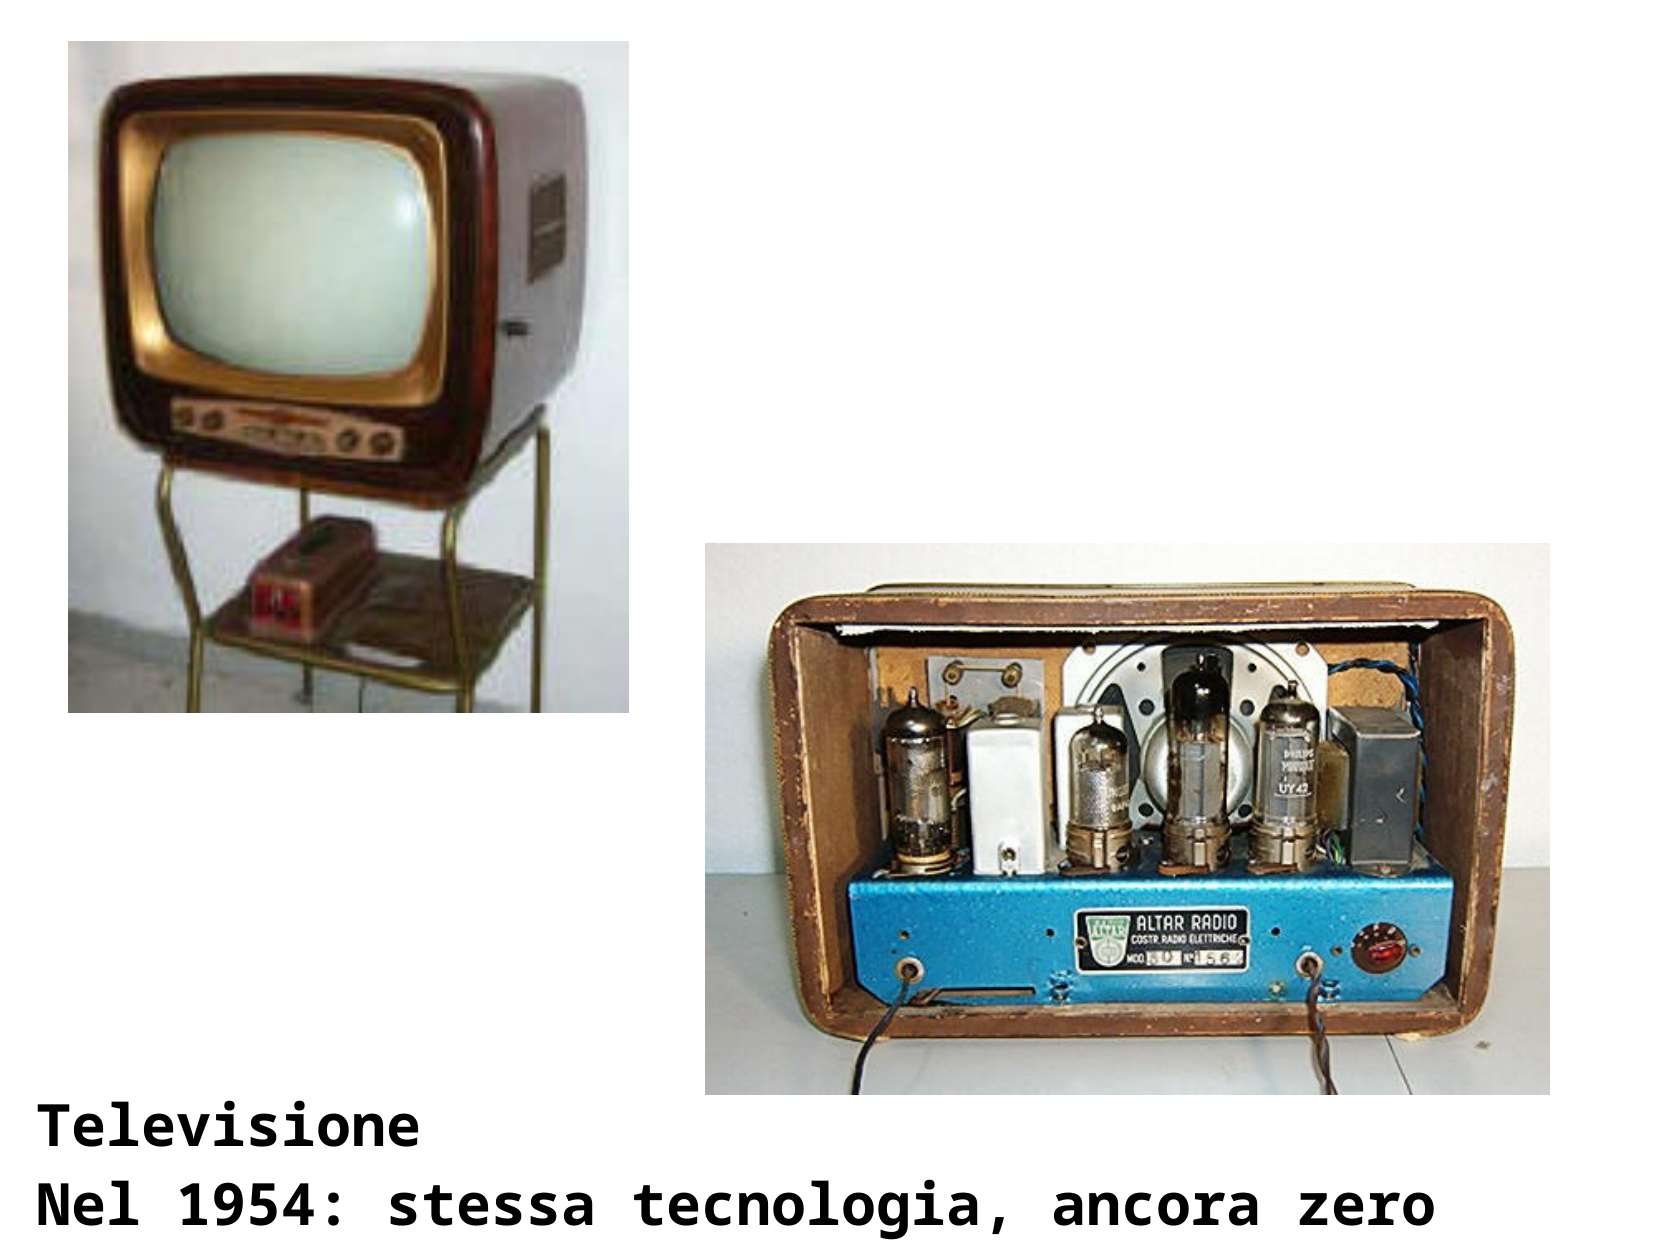

Televisione
Nel 1954: stessa tecnologia, ancora zero